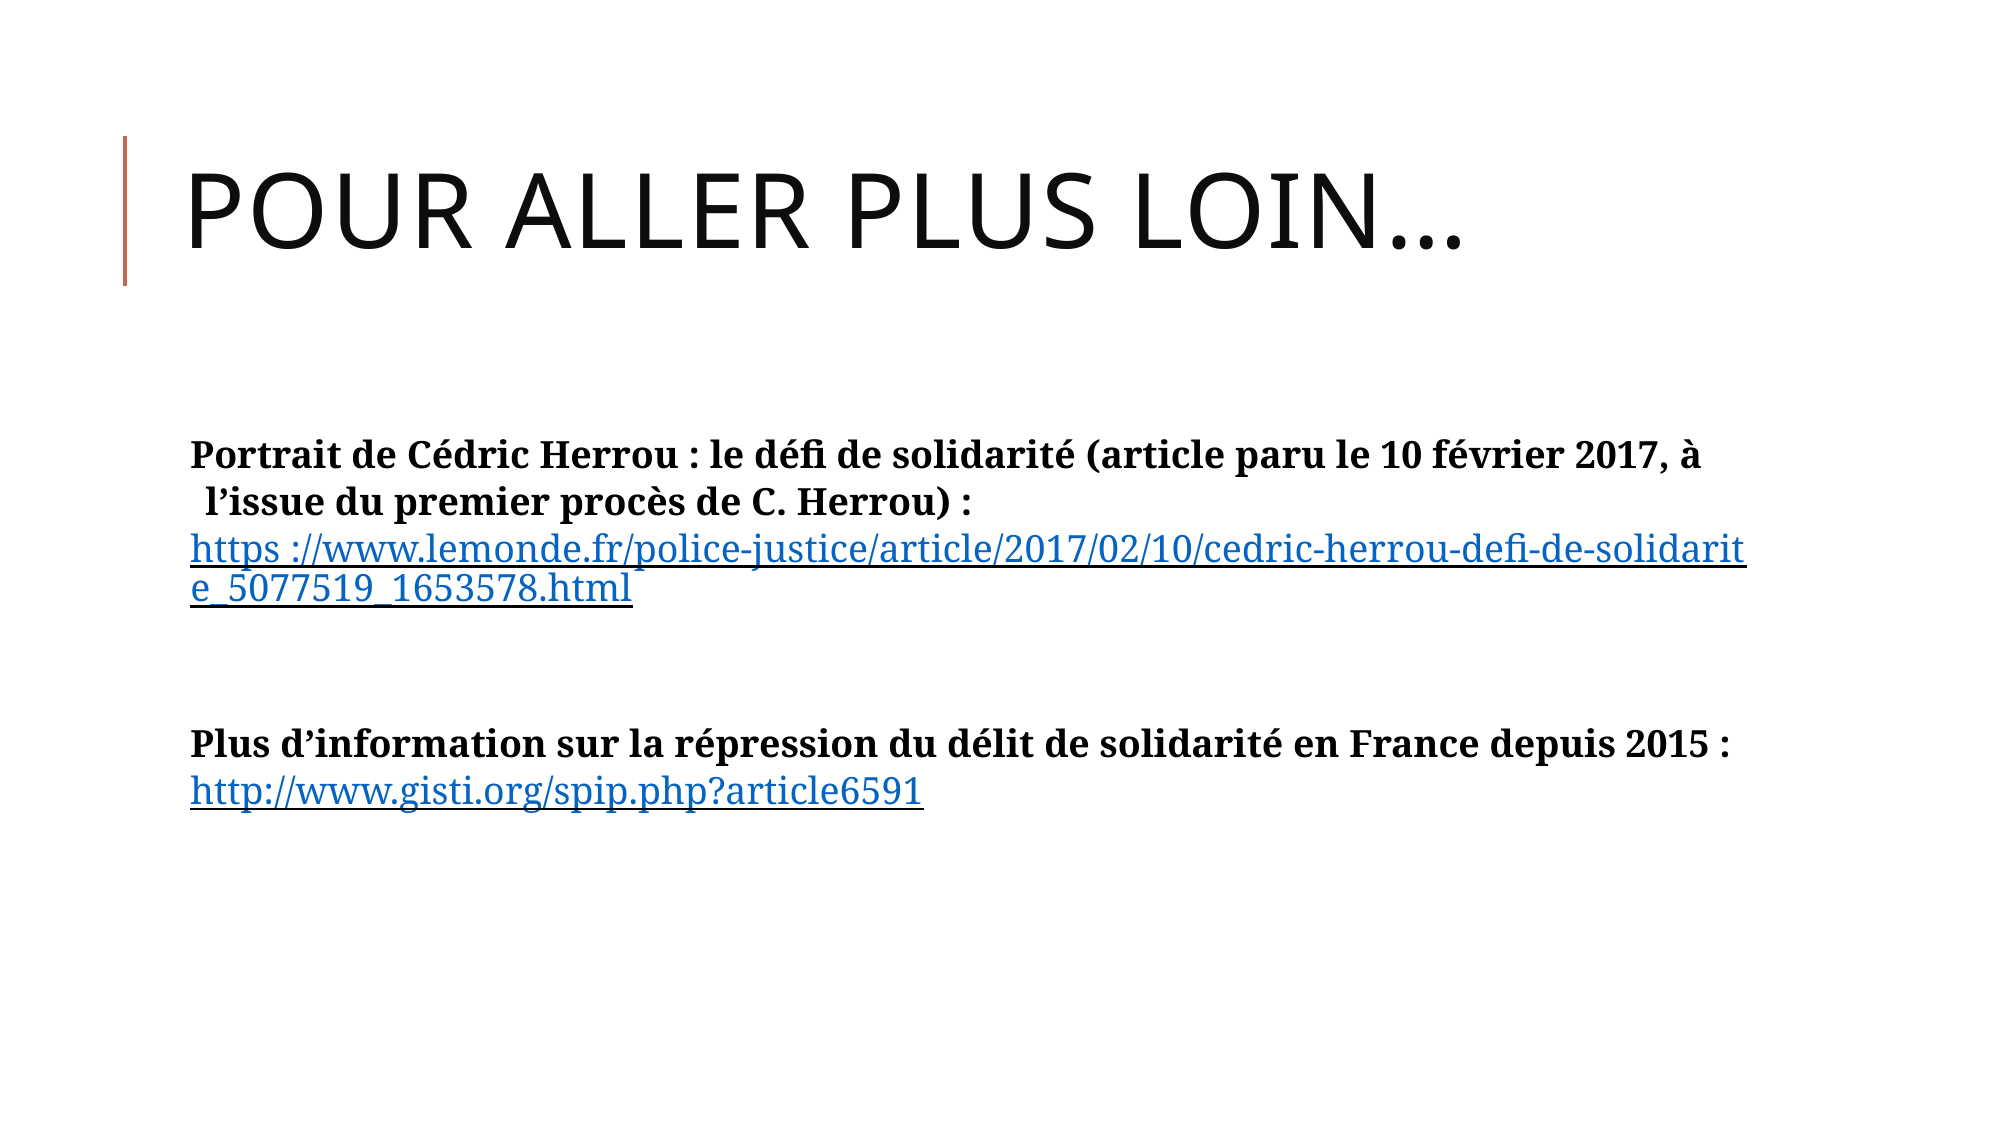

# Pour aller plus loin…
Portrait de Cédric Herrou : le défi de solidarité (article paru le 10 février 2017, à l’issue du premier procès de C. Herrou) :
https ://www.lemonde.fr/police-justice/article/2017/02/10/cedric-herrou-defi-de-solidarite_5077519_1653578.html
Plus d’information sur la répression du délit de solidarité en France depuis 2015 :
http://www.gisti.org/spip.php?article6591